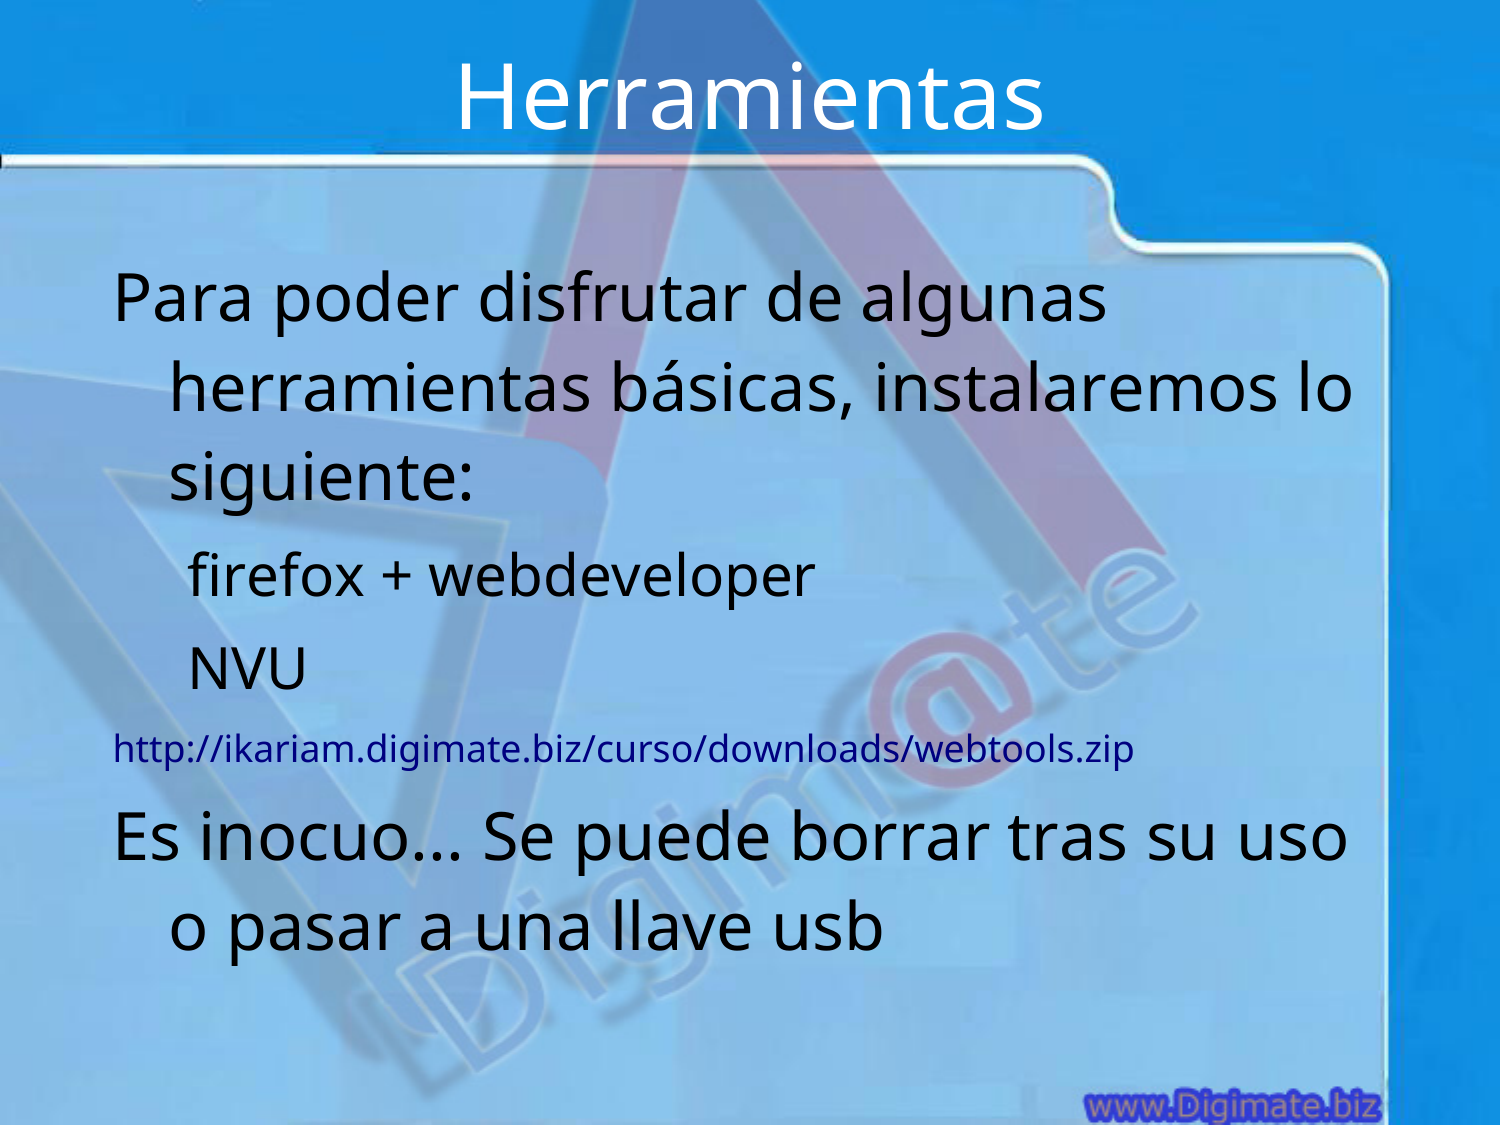

# Herramientas
Para poder disfrutar de algunas herramientas básicas, instalaremos lo siguiente:
firefox + webdeveloper
NVU
http://ikariam.digimate.biz/curso/downloads/webtools.zip
Es inocuo... Se puede borrar tras su uso o pasar a una llave usb